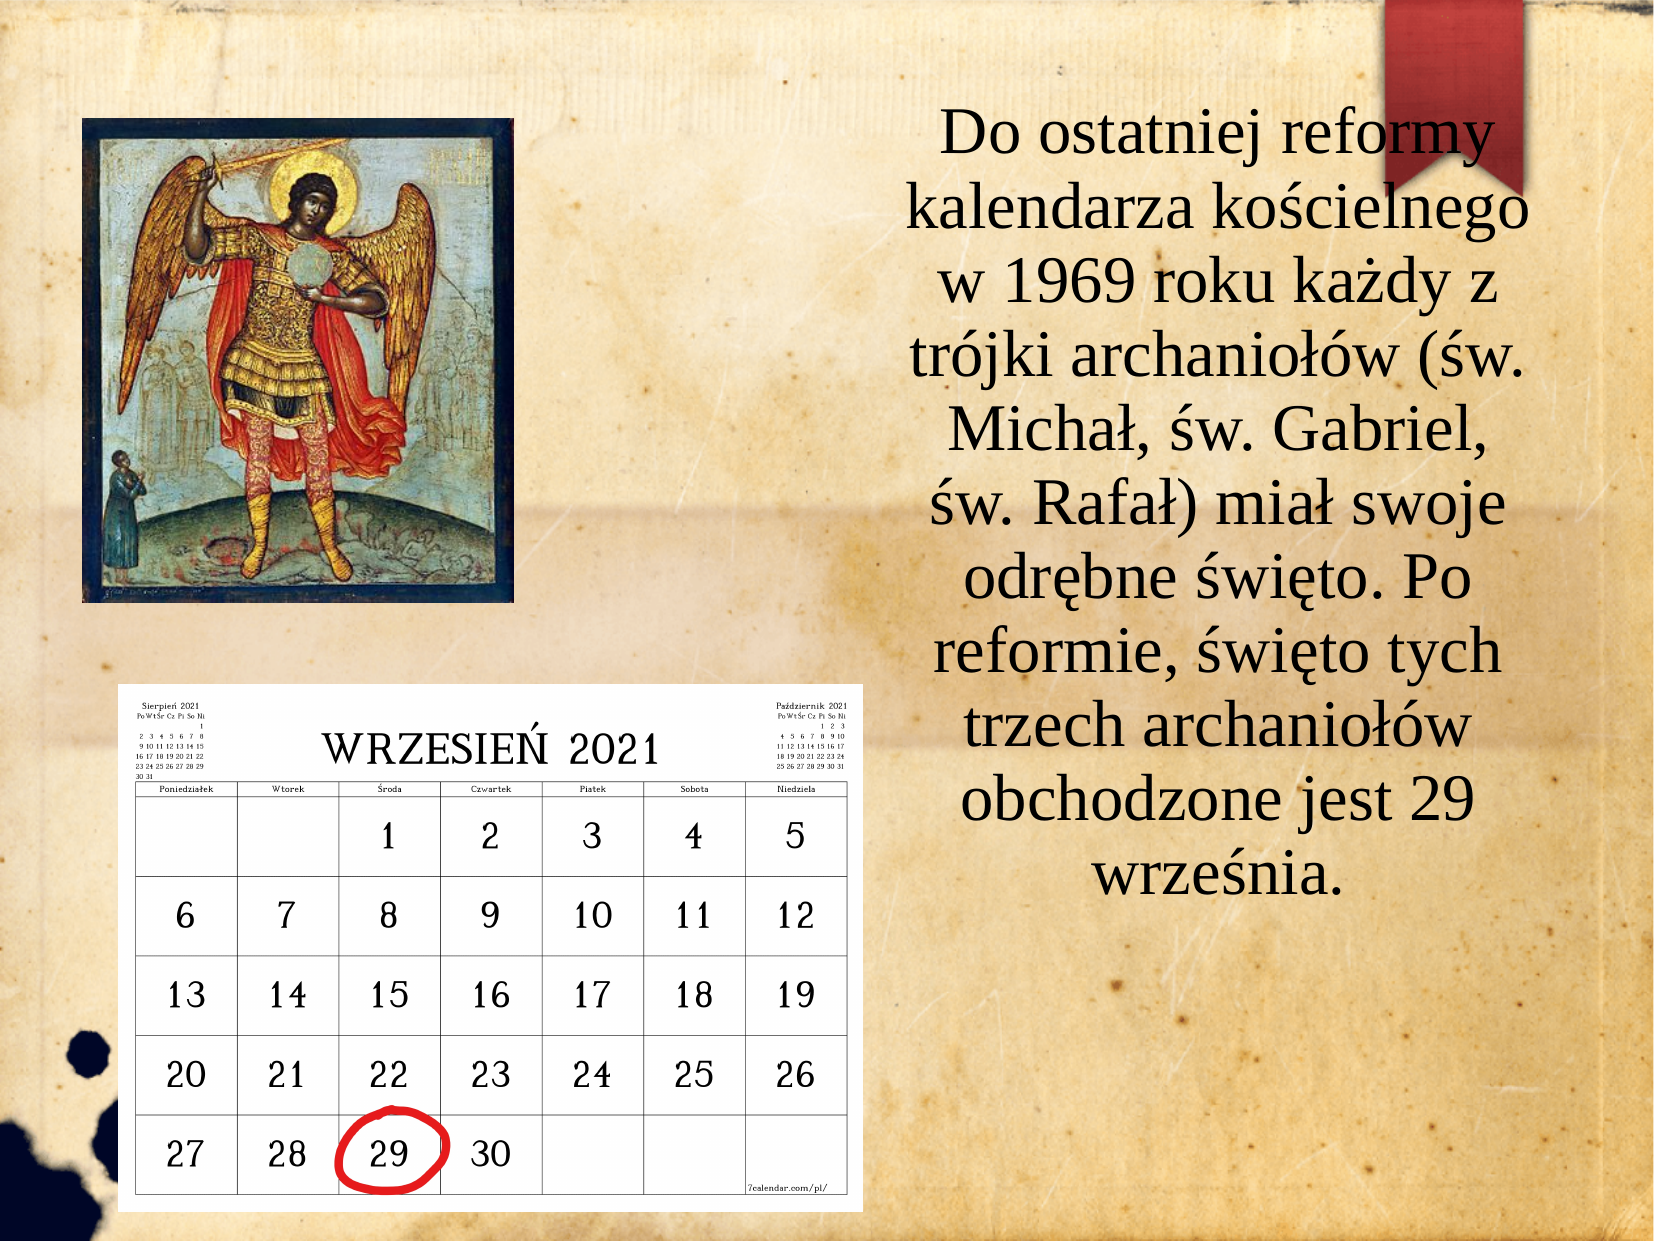

Do ostatniej reformy kalendarza kościelnego w 1969 roku każdy z trójki archaniołów (św. Michał, św. Gabriel, św. Rafał) miał swoje odrębne święto. Po reformie, święto tych trzech archaniołów obchodzone jest 29 września.
#